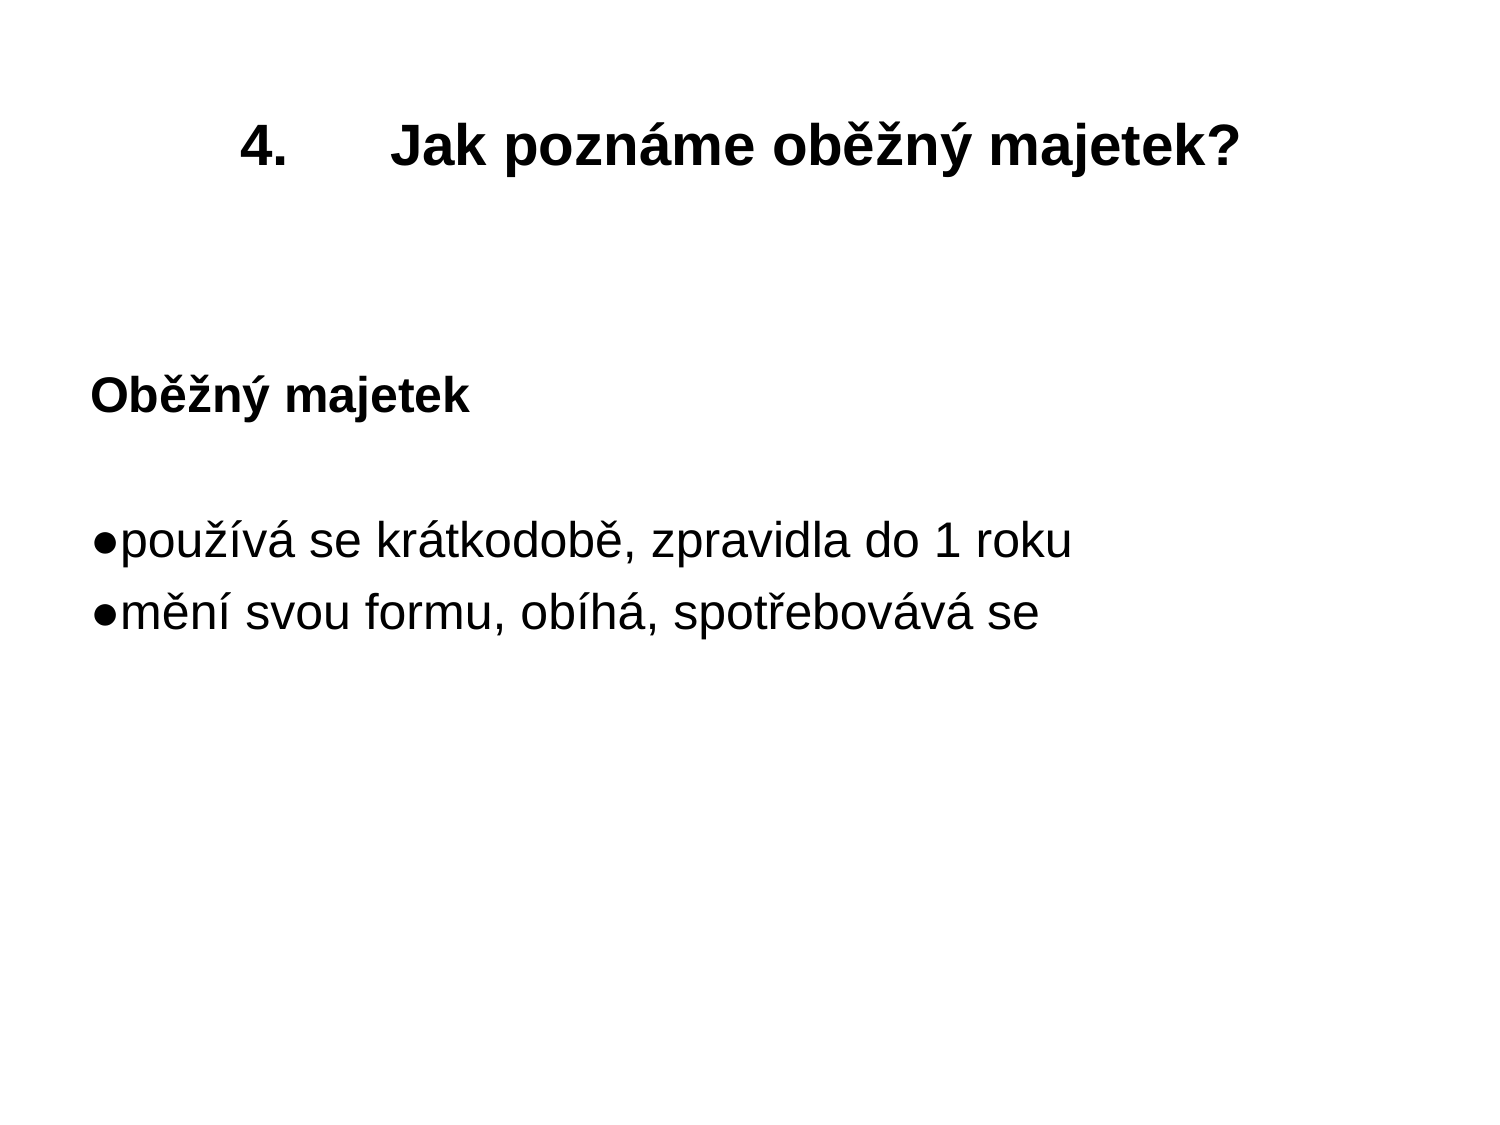

# 4.	Jak poznáme oběžný majetek?
Oběžný majetek
●používá se krátkodobě, zpravidla do 1 roku
●mění svou formu, obíhá, spotřebovává se